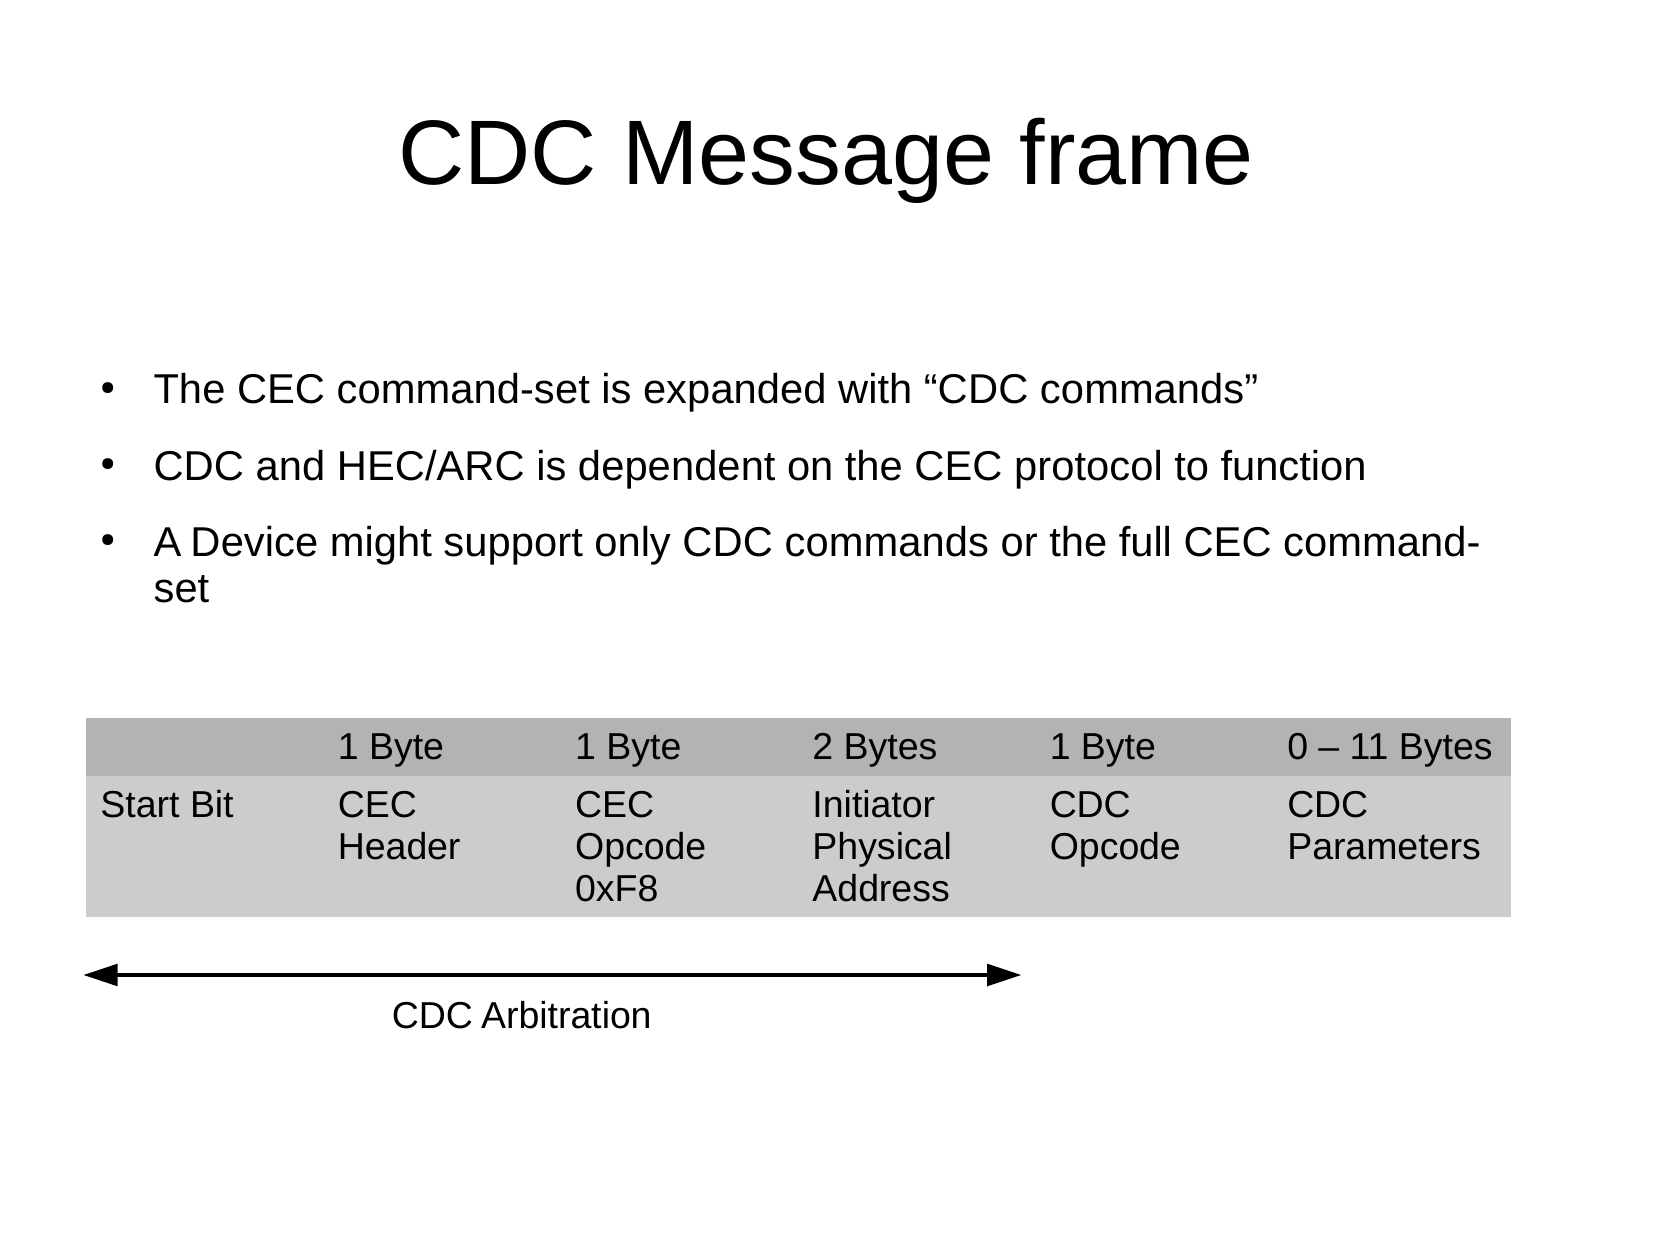

# CDC Message frame
The CEC command-set is expanded with “CDC commands”
CDC and HEC/ARC is dependent on the CEC protocol to function
A Device might support only CDC commands or the full CEC command-set
| | 1 Byte | 1 Byte | 2 Bytes | 1 Byte | 0 – 11 Bytes |
| --- | --- | --- | --- | --- | --- |
| Start Bit | CEC Header | CEC Opcode 0xF8 | Initiator Physical Address | CDC Opcode | CDC Parameters |
CDC Arbitration